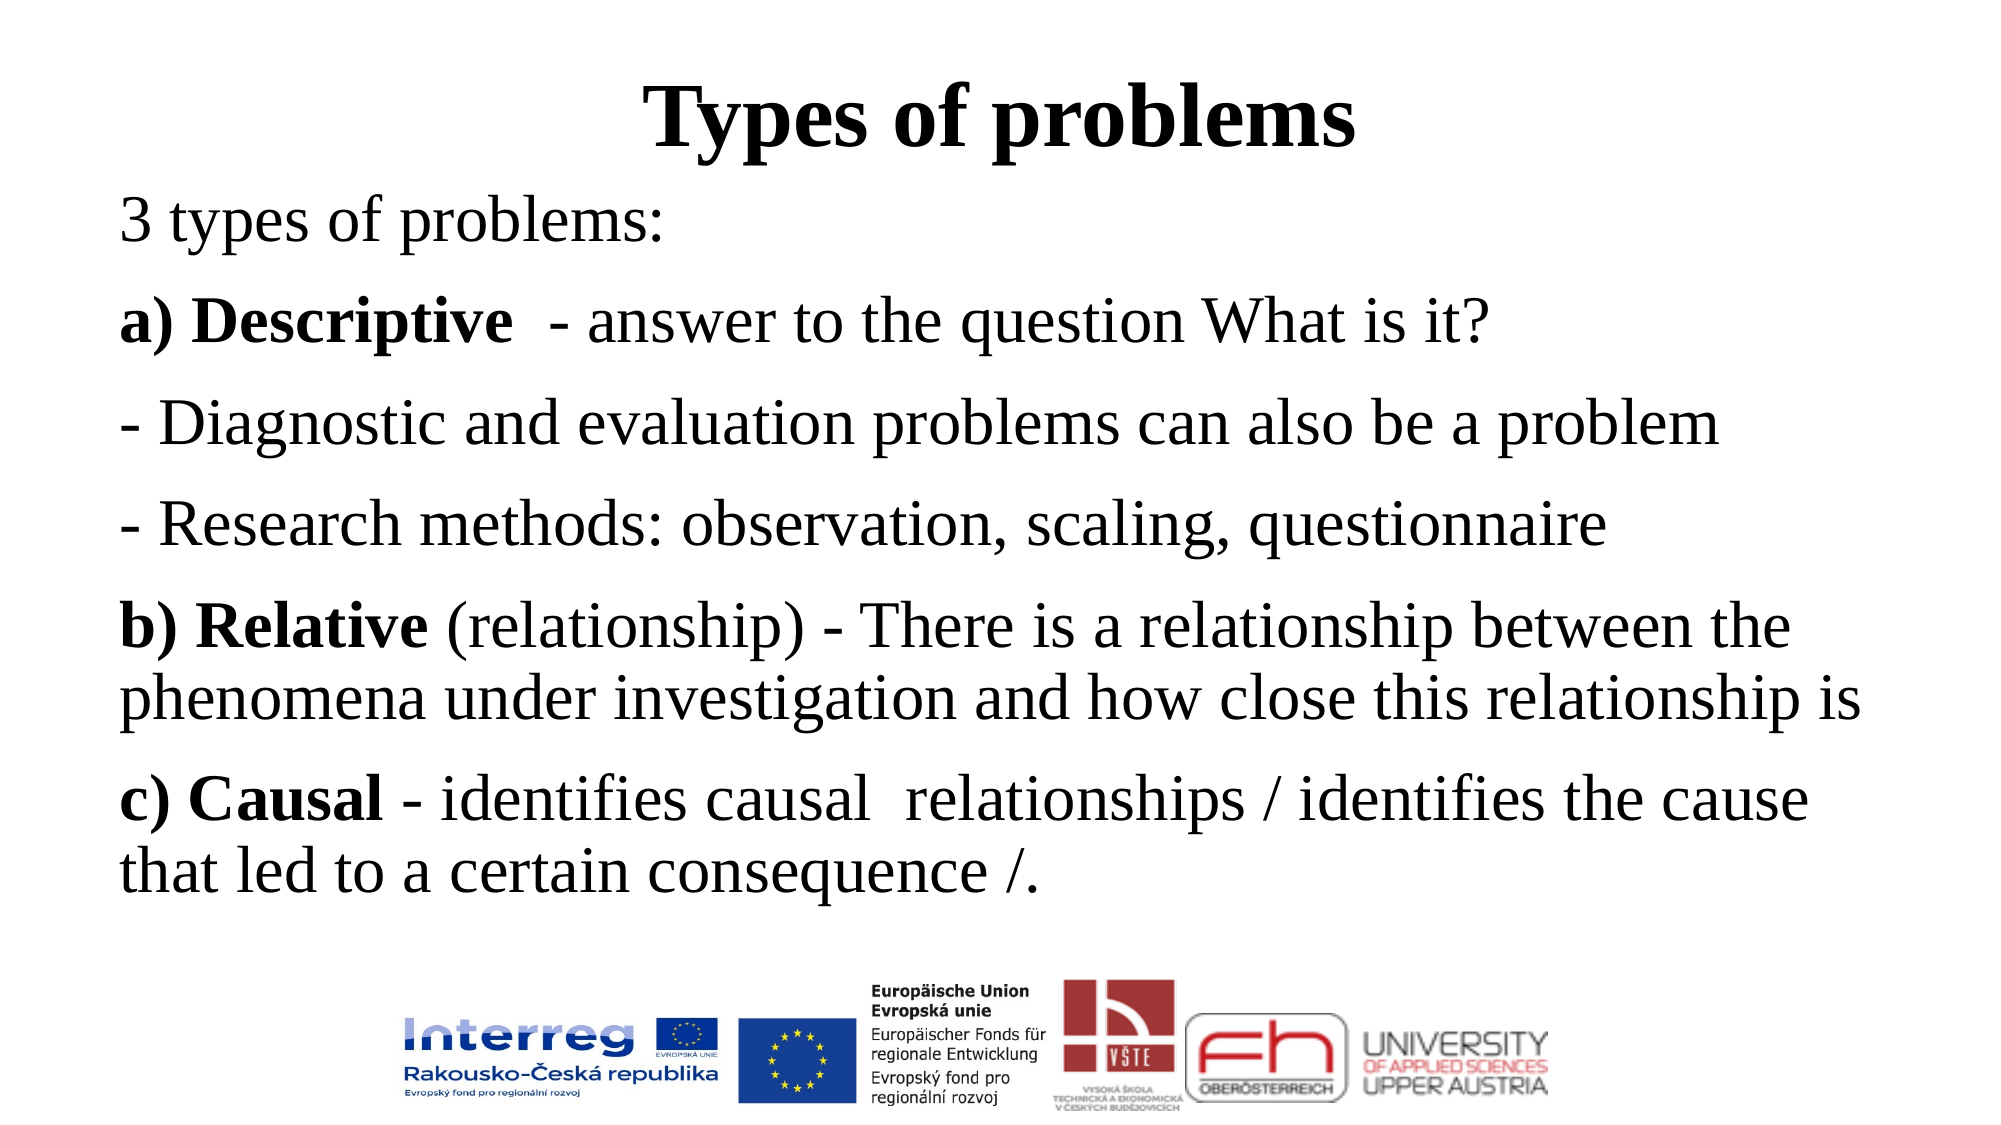

# Types of problems
3 types of problems:
a) Descriptive - answer to the question What is it?
- Diagnostic and evaluation problems can also be a problem
- Research methods: observation, scaling, questionnaire
b) Relative (relationship) - There is a relationship between the phenomena under investigation and how close this relationship is
c) Causal - identifies causal relationships / identifies the cause that led to a certain consequence /.